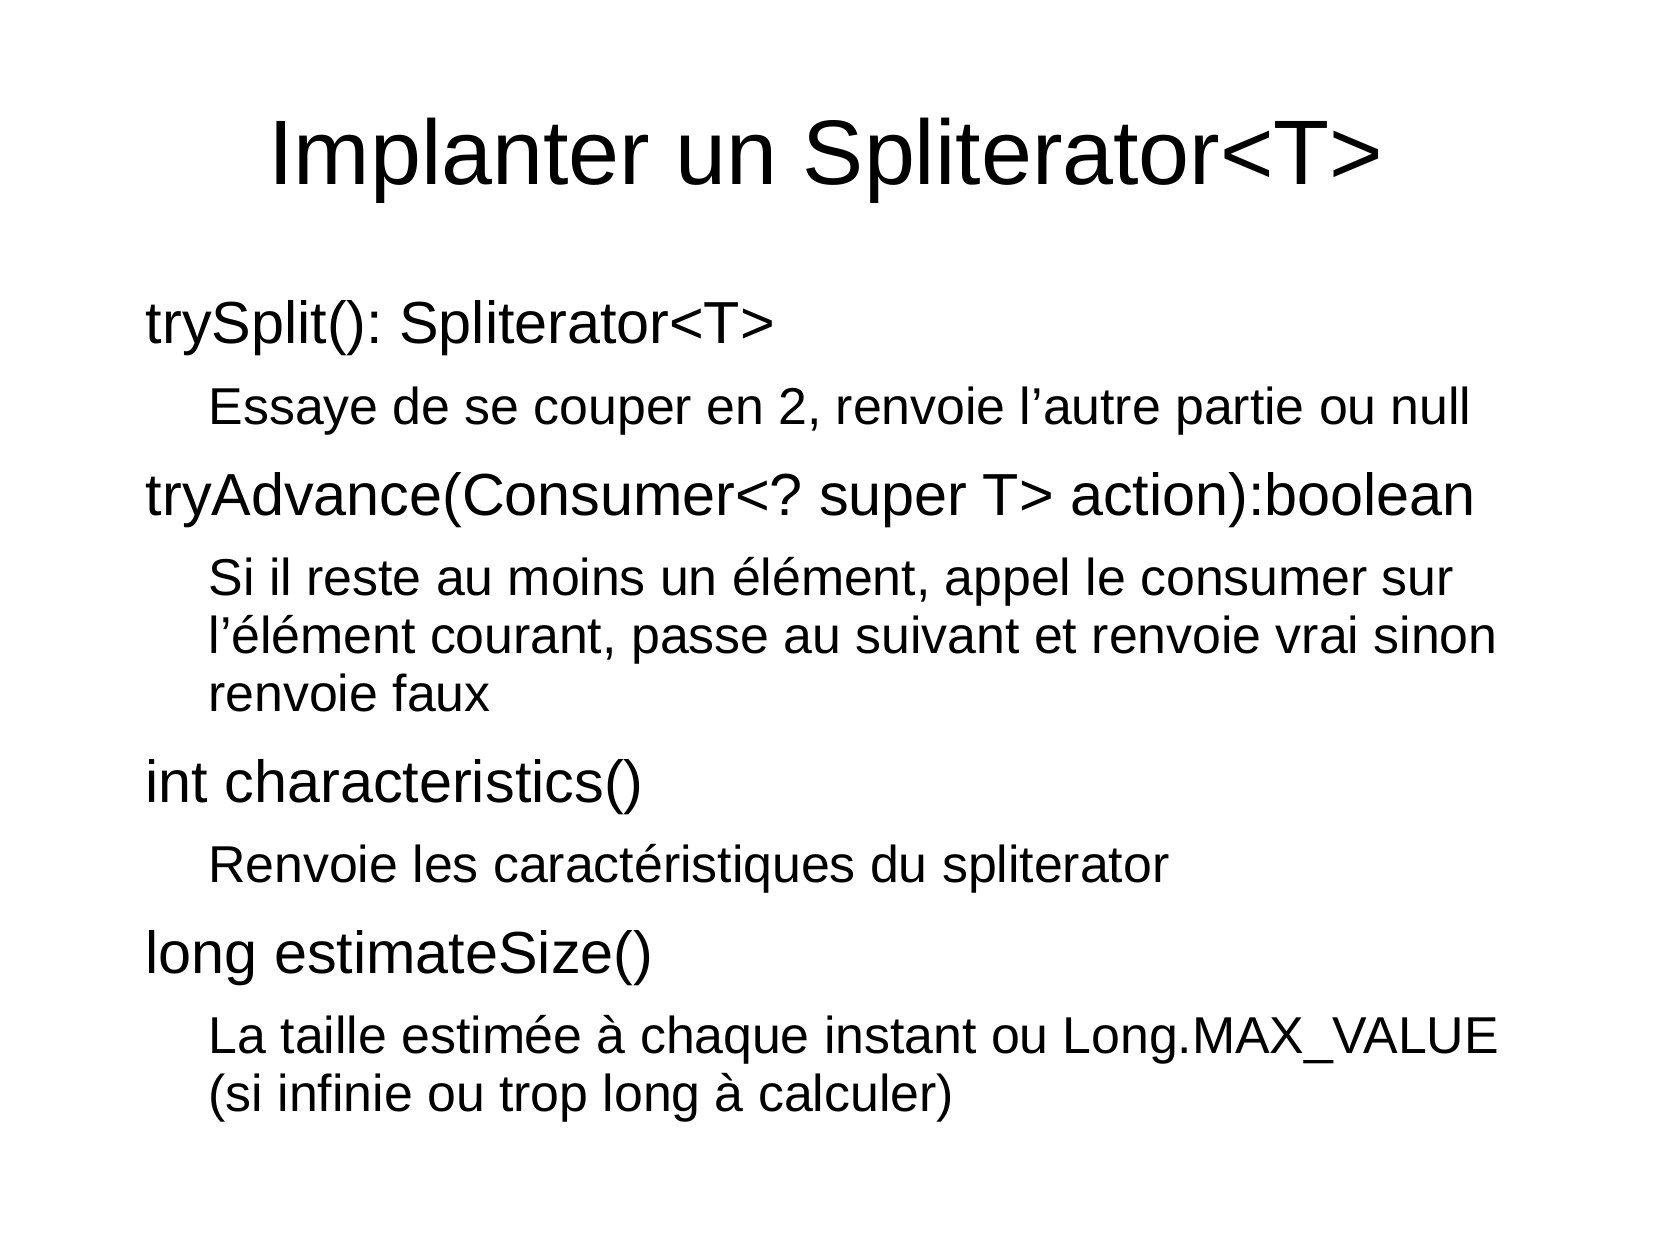

# Implanter un Spliterator<T>
trySplit(): Spliterator<T>
Essaye de se couper en 2, renvoie l’autre partie ou null
tryAdvance(Consumer<? super T> action):boolean
Si il reste au moins un élément, appel le consumer sur l’élément courant, passe au suivant et renvoie vrai sinon renvoie faux
int characteristics()
Renvoie les caractéristiques du spliterator
long estimateSize()
La taille estimée à chaque instant ou Long.MAX_VALUE
(si infinie ou trop long à calculer)